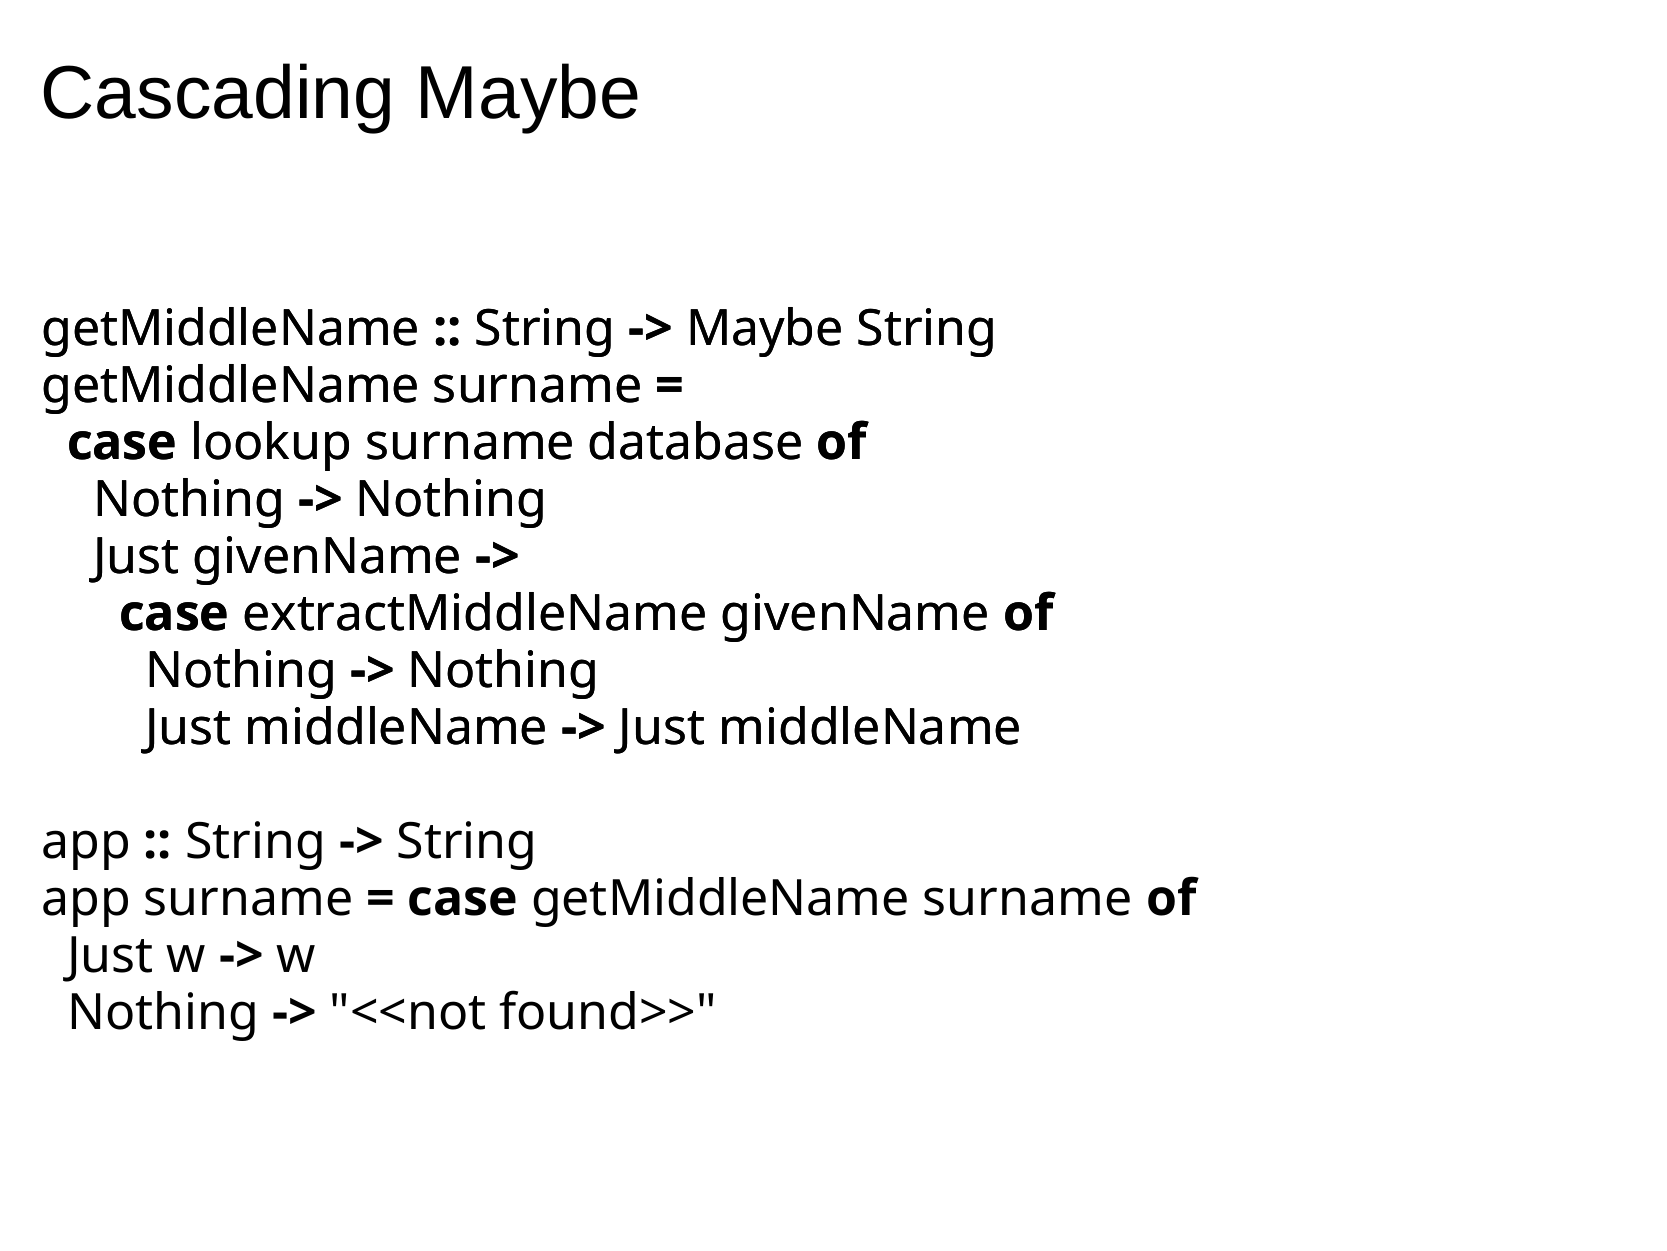

# Cascading Maybe
getMiddleName :: String -> Maybe String
getMiddleName surname =
  case lookup surname database of
    Nothing -> Nothing
    Just givenName ->
      case extractMiddleName givenName of
        Nothing -> Nothing
        Just middleName -> Just middleName
app :: String -> String
app surname = case getMiddleName surname of
  Just w -> w
  Nothing -> "<<not found>>"
getMiddleName :: String -> Maybe String
getMiddleName surname =
  case lookup surname database of
    Nothing -> Nothing
    Just givenName ->
      case extractMiddleName givenName of
        Nothing -> Nothing
        Just middleName -> Just middleName